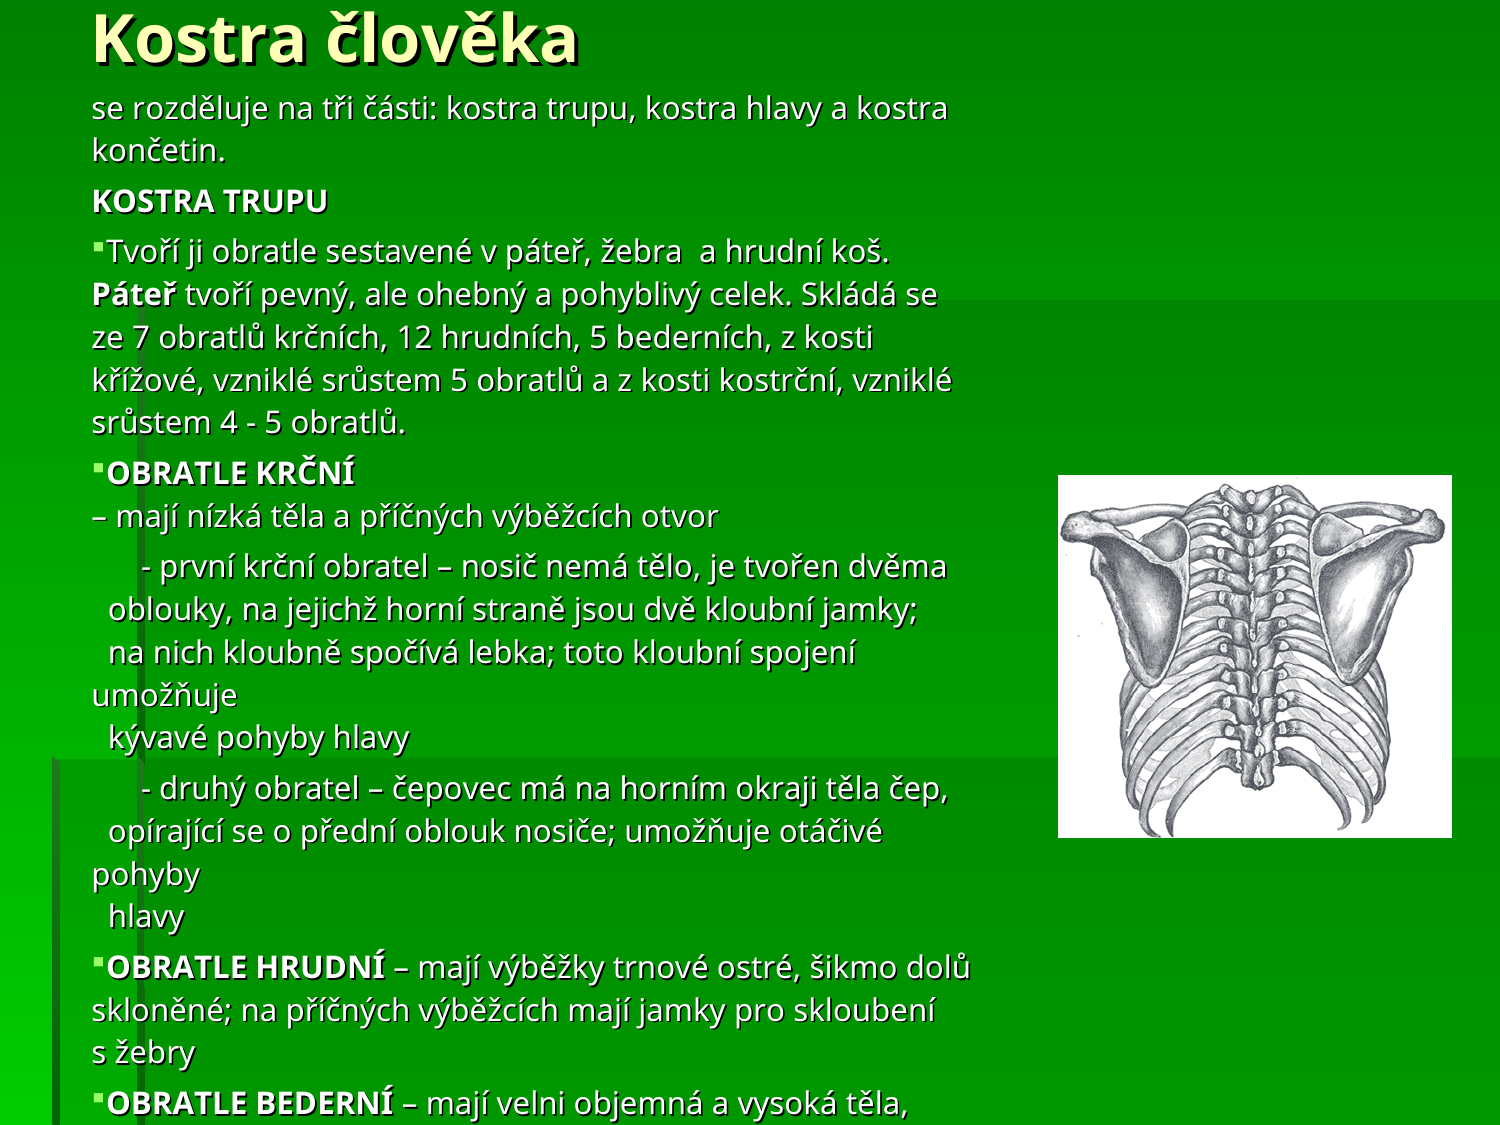

# Kostra člověka
se rozděluje na tři části: kostra trupu, kostra hlavy a kostra končetin.
KOSTRA TRUPU
Tvoří ji obratle sestavené v páteř, žebra a hrudní koš. Páteř tvoří pevný, ale ohebný a pohyblivý celek. Skládá se ze 7 obratlů krčních, 12 hrudních, 5 bederních, z kosti křížové, vzniklé srůstem 5 obratlů a z kosti kostrční, vzniklé srůstem 4 - 5 obratlů.
OBRATLE KRČNÍ
– mají nízká těla a příčných výběžcích otvor
 - první krční obratel – nosič nemá tělo, je tvořen dvěma
 oblouky, na jejichž horní straně jsou dvě kloubní jamky;
 na nich kloubně spočívá lebka; toto kloubní spojení umožňuje
 kývavé pohyby hlavy
 - druhý obratel – čepovec má na horním okraji těla čep,
 opírající se o přední oblouk nosiče; umožňuje otáčivé pohyby
 hlavy
OBRATLE HRUDNÍ – mají výběžky trnové ostré, šikmo dolů skloněné; na příčných výběžcích mají jamky pro skloubení
s žebry
OBRATLE BEDERNÍ – mají velni objemná a vysoká těla, výběžky trnové mají přibližně tvar čtyřhranných destiček
KOST KŘÍŽOVÁ – připojuje se bočně tuhými klouby
ke kostem kyčelním; vpředu i vzadu má 4 páry otvorů, kterými vystupují nervy